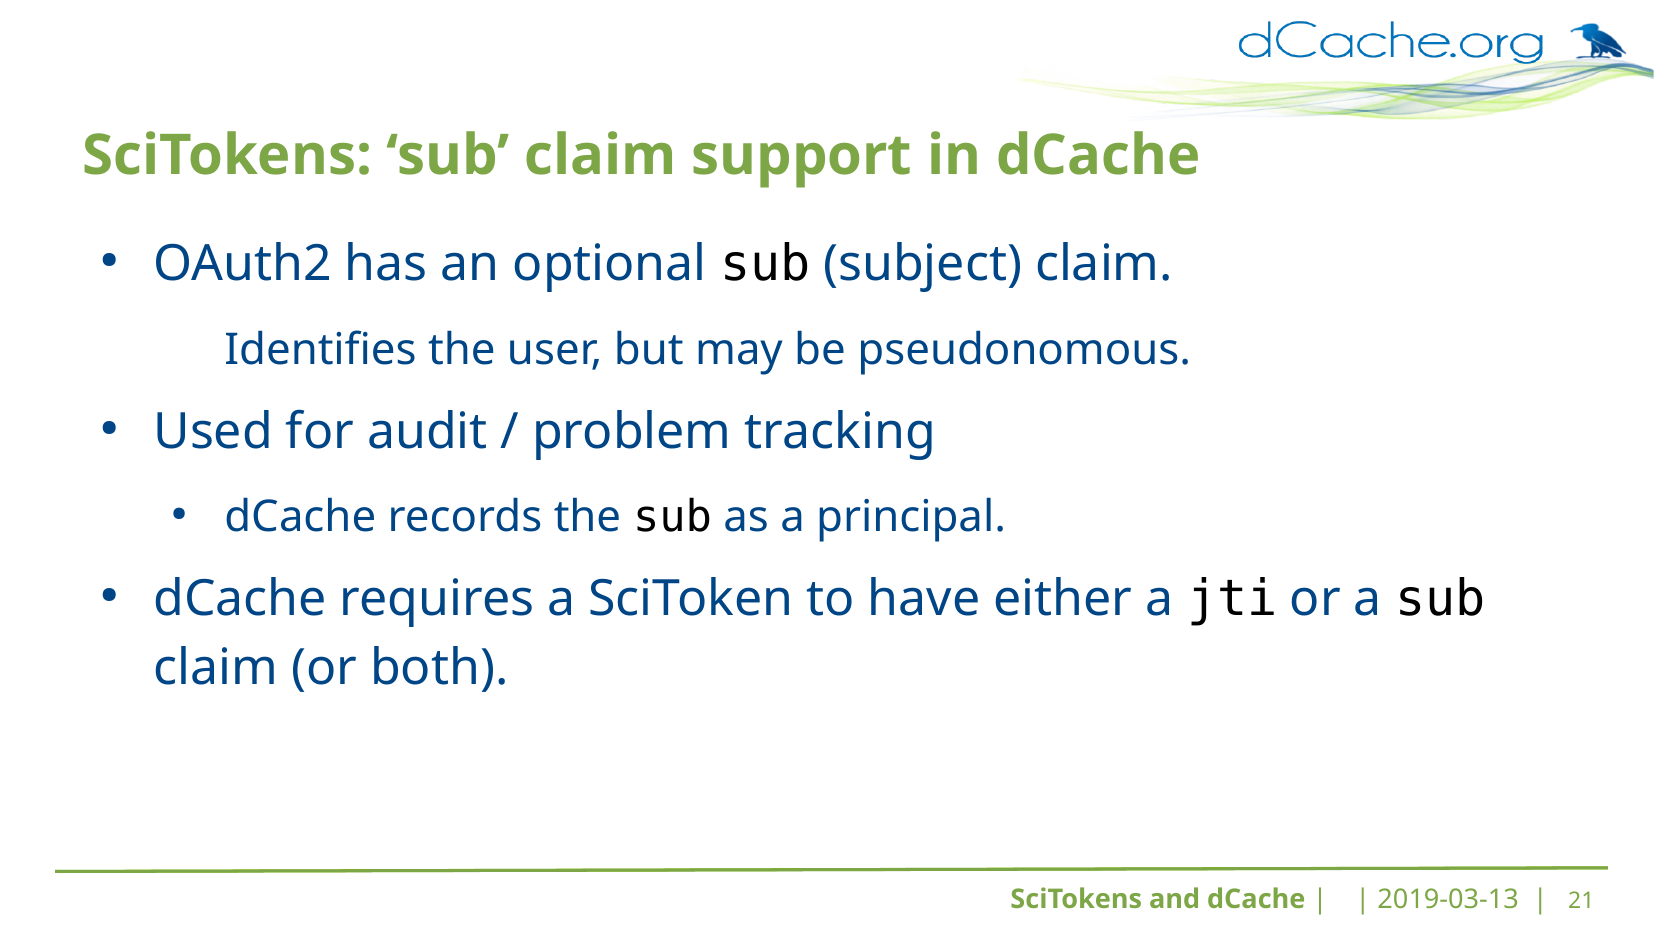

# SciTokens: ‘sub’ claim support in dCache
OAuth2 has an optional sub (subject) claim.
Identifies the user, but may be pseudonomous.
Used for audit / problem tracking
dCache records the sub as a principal.
dCache requires a SciToken to have either a jti or a sub claim (or both).